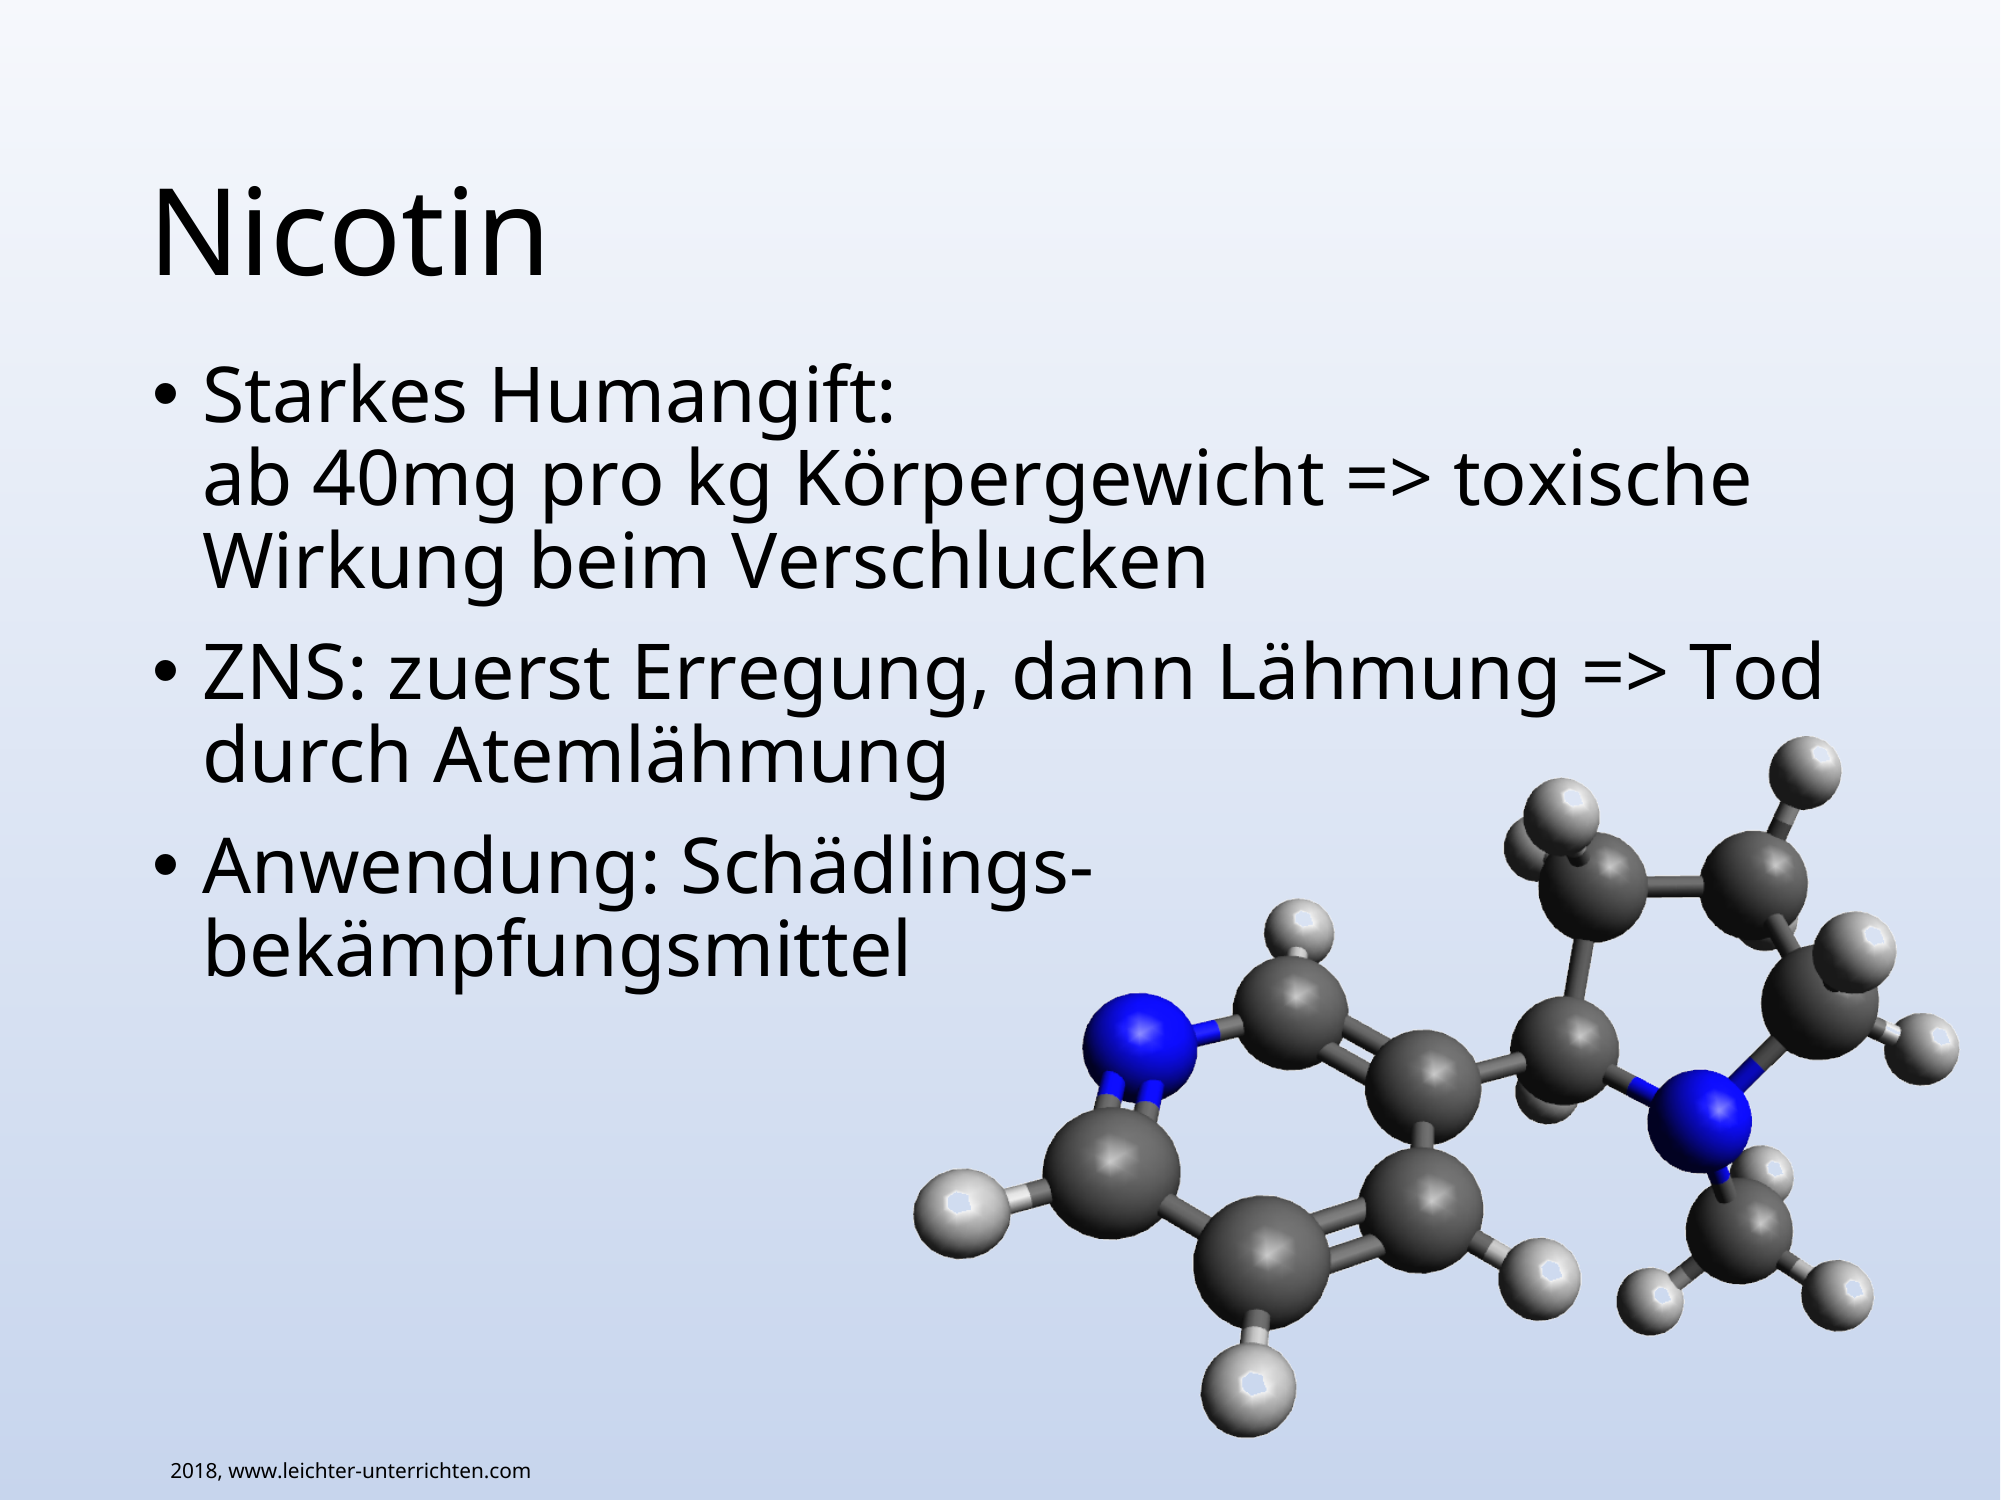

# Nicotin
Starkes Humangift:
ab 40mg pro kg Körpergewicht => toxische Wirkung beim Verschlucken
ZNS: zuerst Erregung, dann Lähmung => Tod durch Atemlähmung
Anwendung: Schädlings-
bekämpfungsmittel